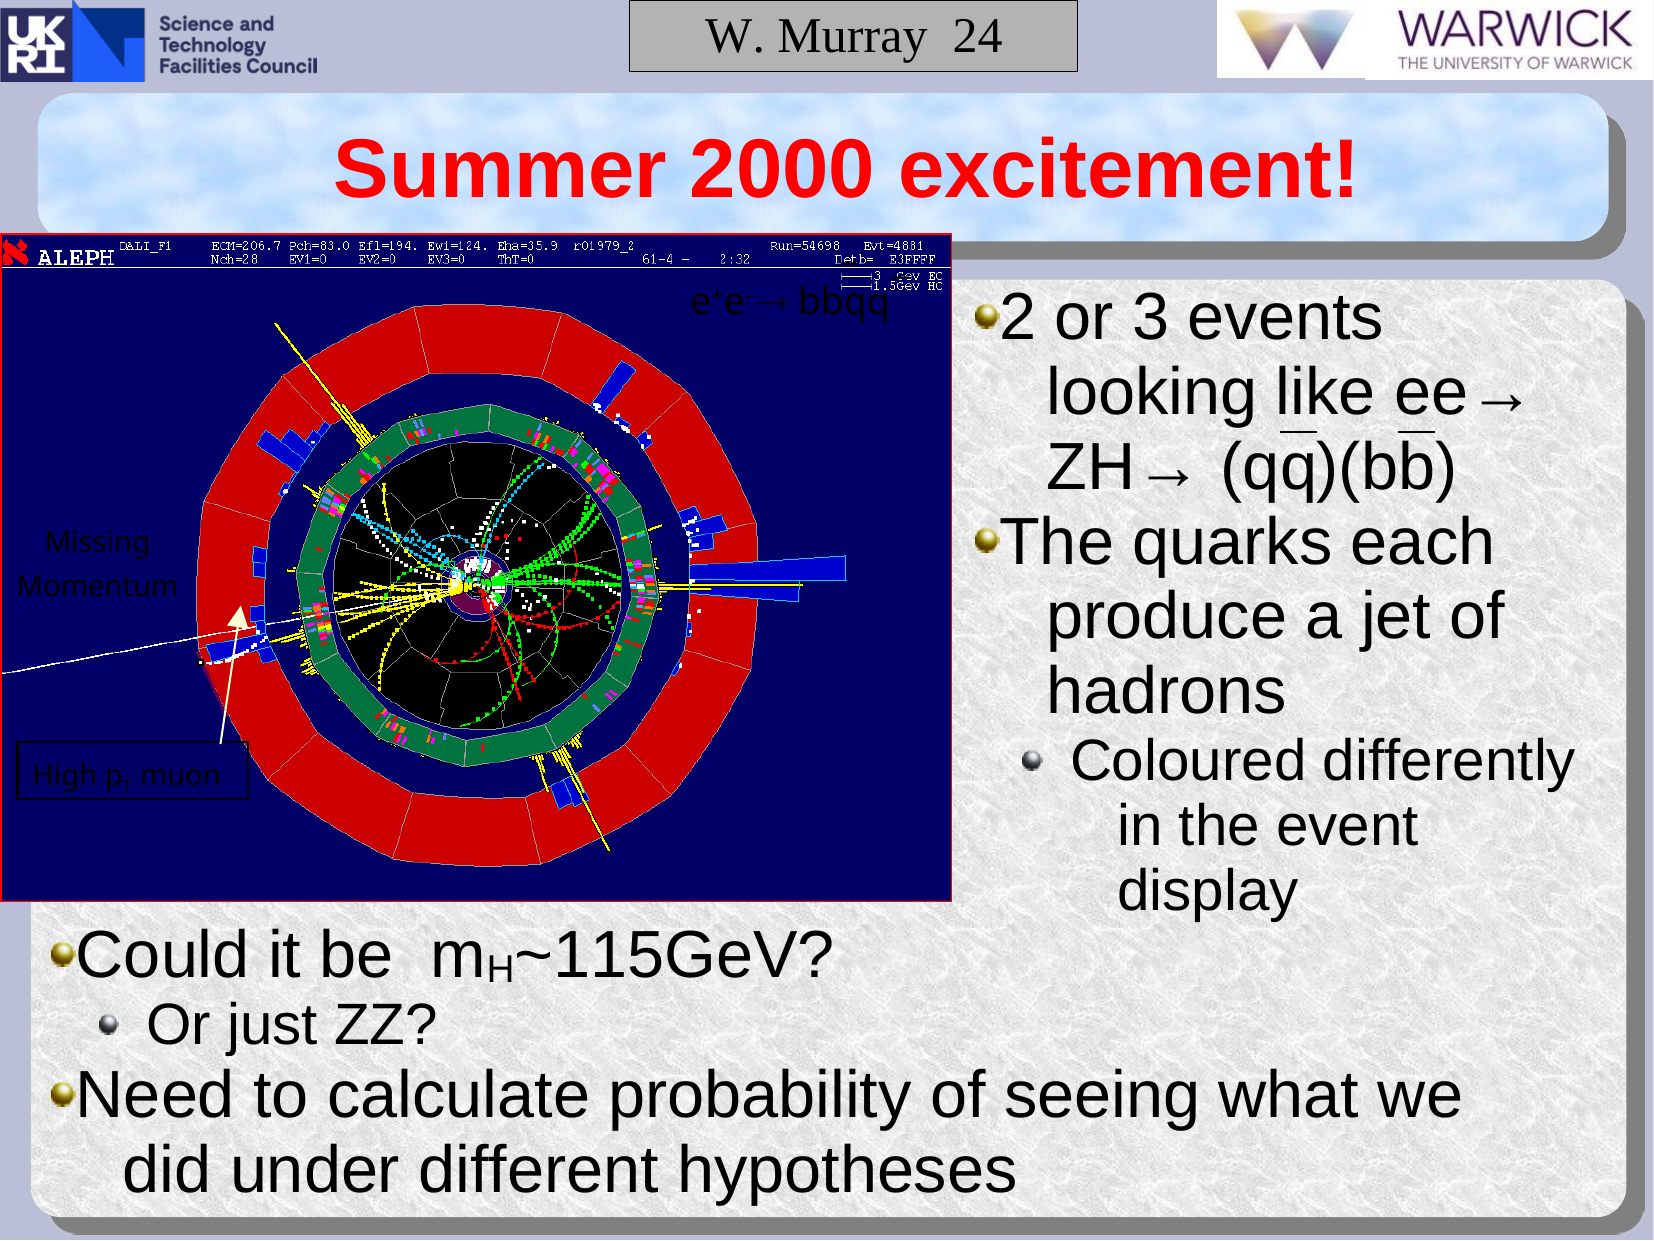

# Summer 2000 excitement!
_
_
e+e-  bbqq
2 or 3 events looking like ee→ ZH→ (qq)(bb)
The quarks each produce a jet of hadrons
Coloured differently in the event display
Missing
Momentum
High pT muon
Could it be mH~115GeV?
Or just ZZ?
Need to calculate probability of seeing what we did under different hypotheses